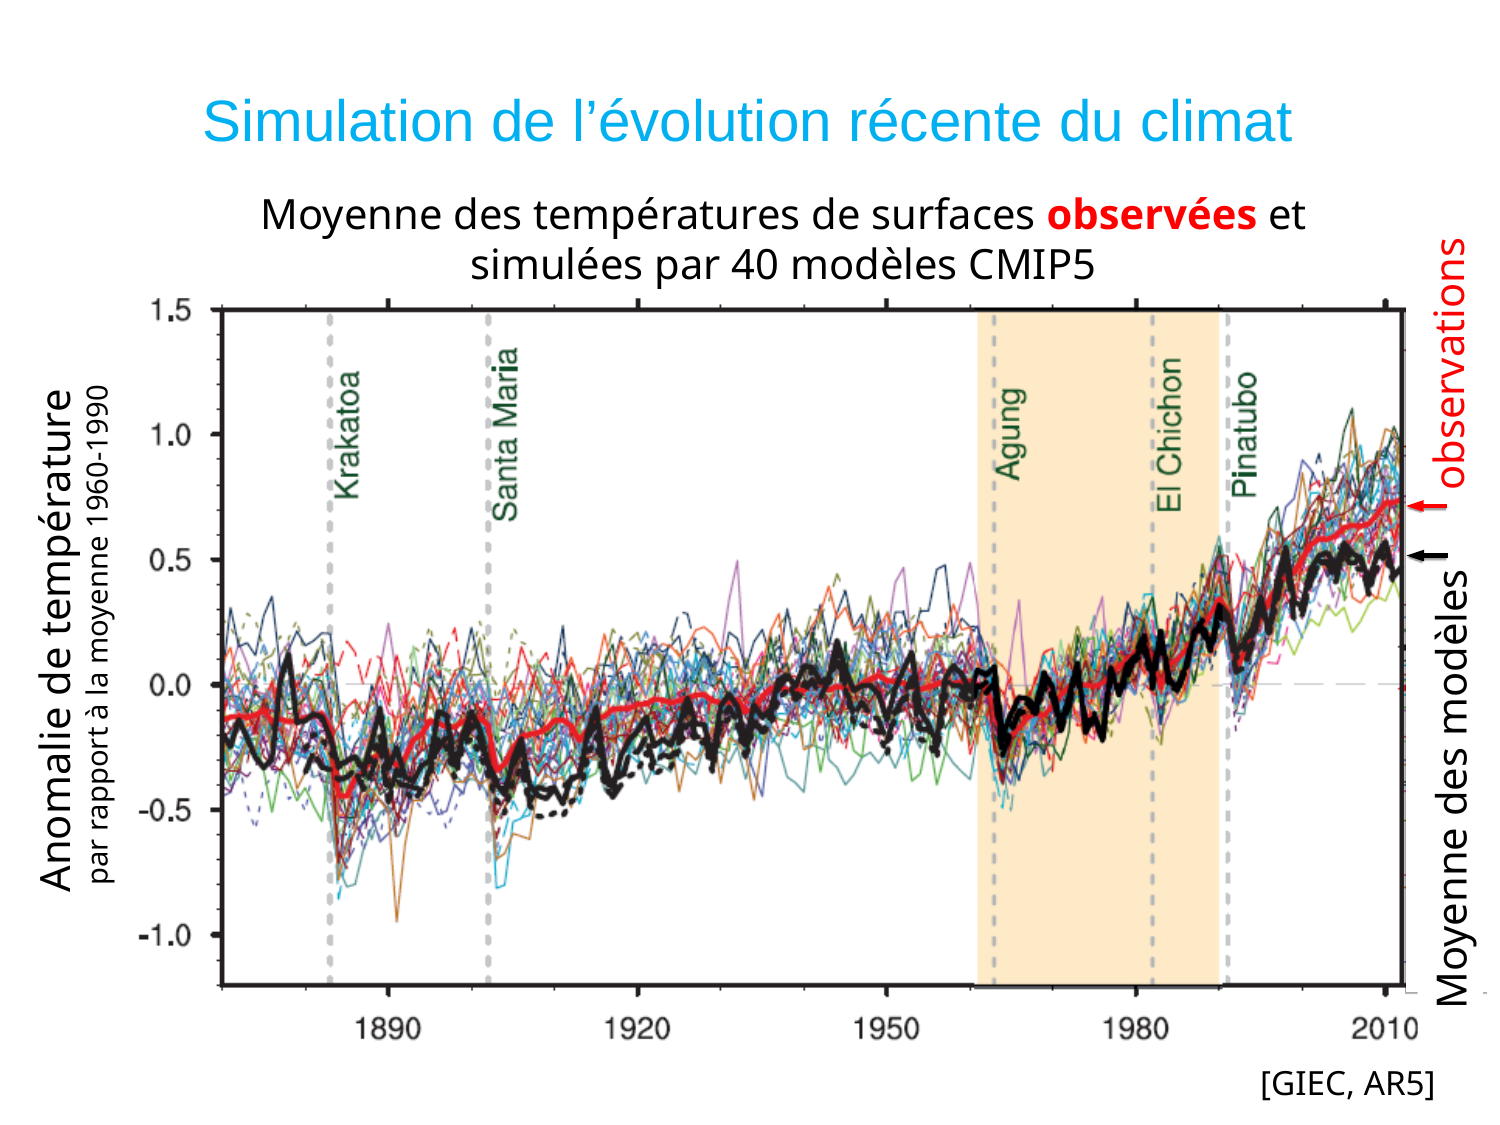

Simulation de l’évolution récente du climat
Moyenne des températures de surfaces observées et simulées par 40 modèles CMIP5
observations
Anomalie de température
par rapport à la moyenne 1960-1990
Moyenne des modèles
[GIEC, AR5]